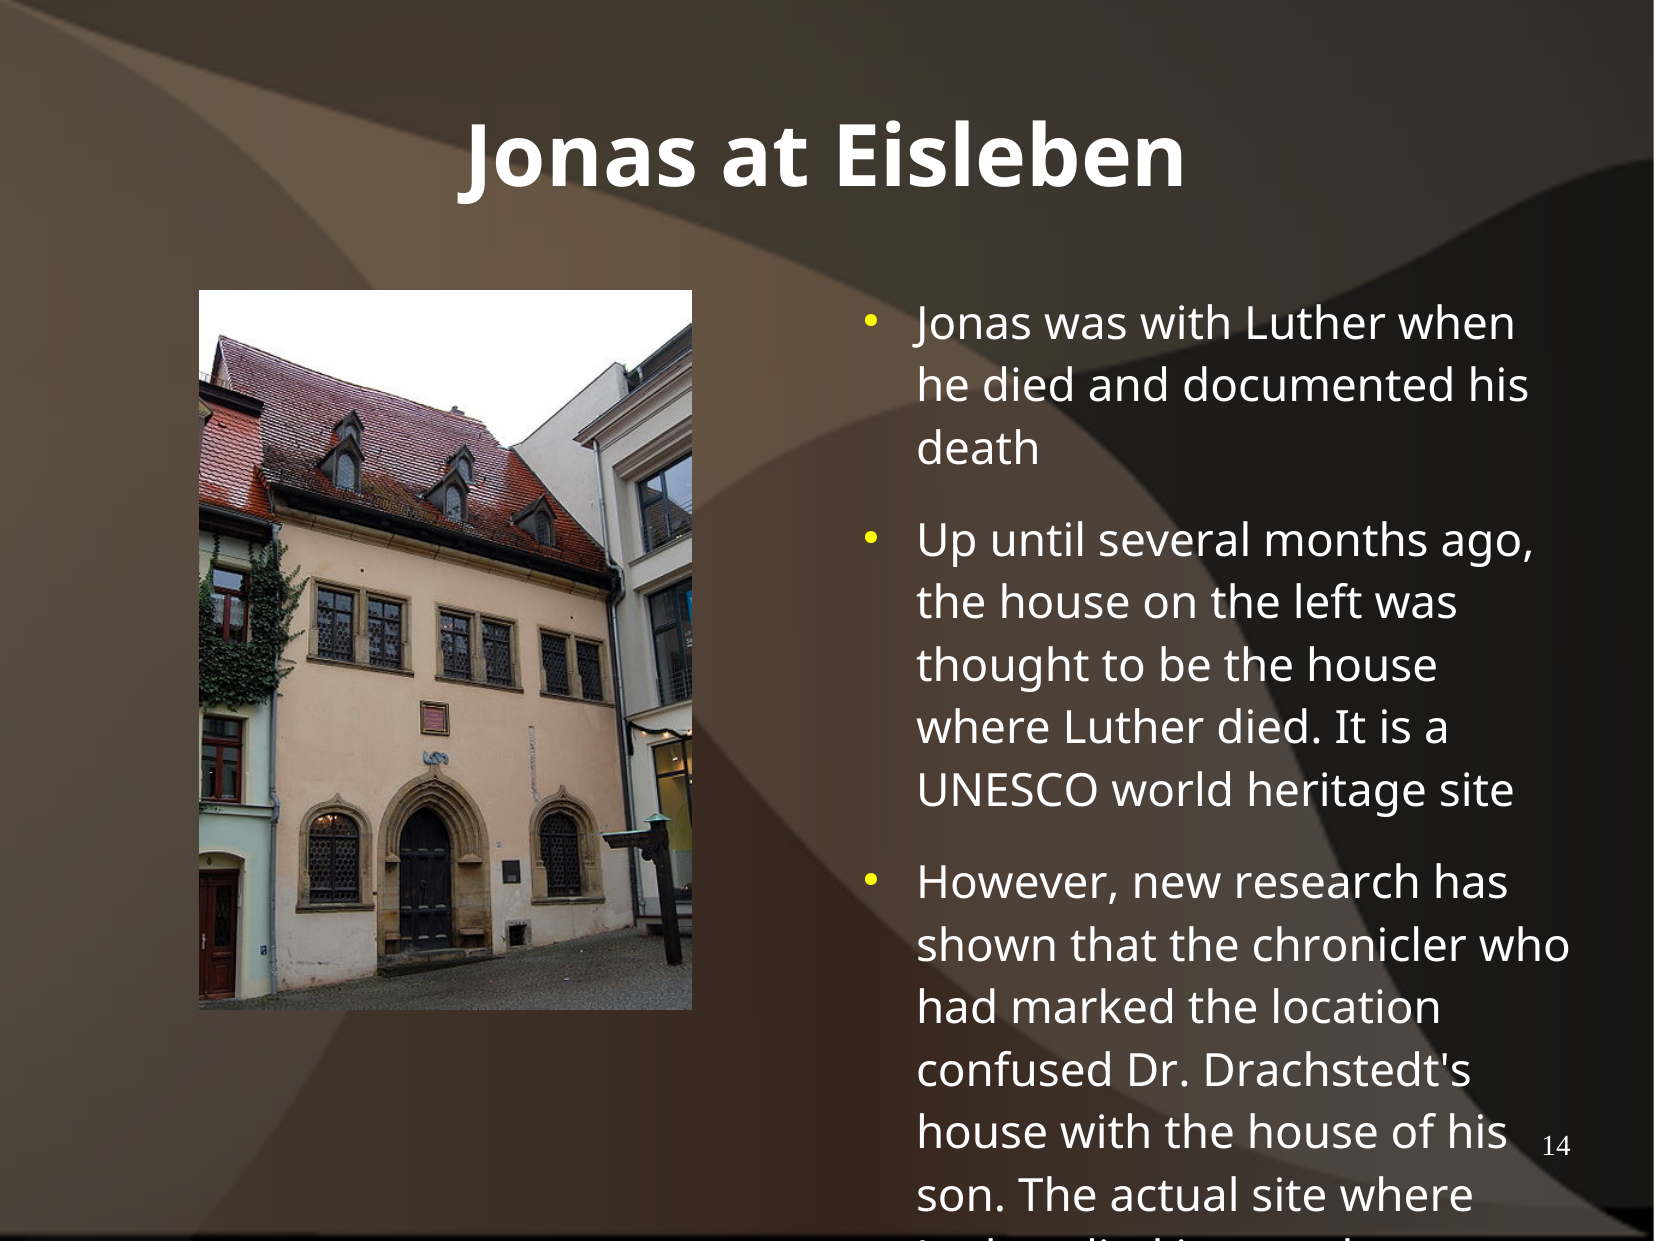

# Jonas at Eisleben
Jonas was with Luther when he died and documented his death
Up until several months ago, the house on the left was thought to be the house where Luther died. It is a UNESCO world heritage site
However, new research has shown that the chronicler who had marked the location confused Dr. Drachstedt's house with the house of his son. The actual site where Luther died is now the location of a hotel
14